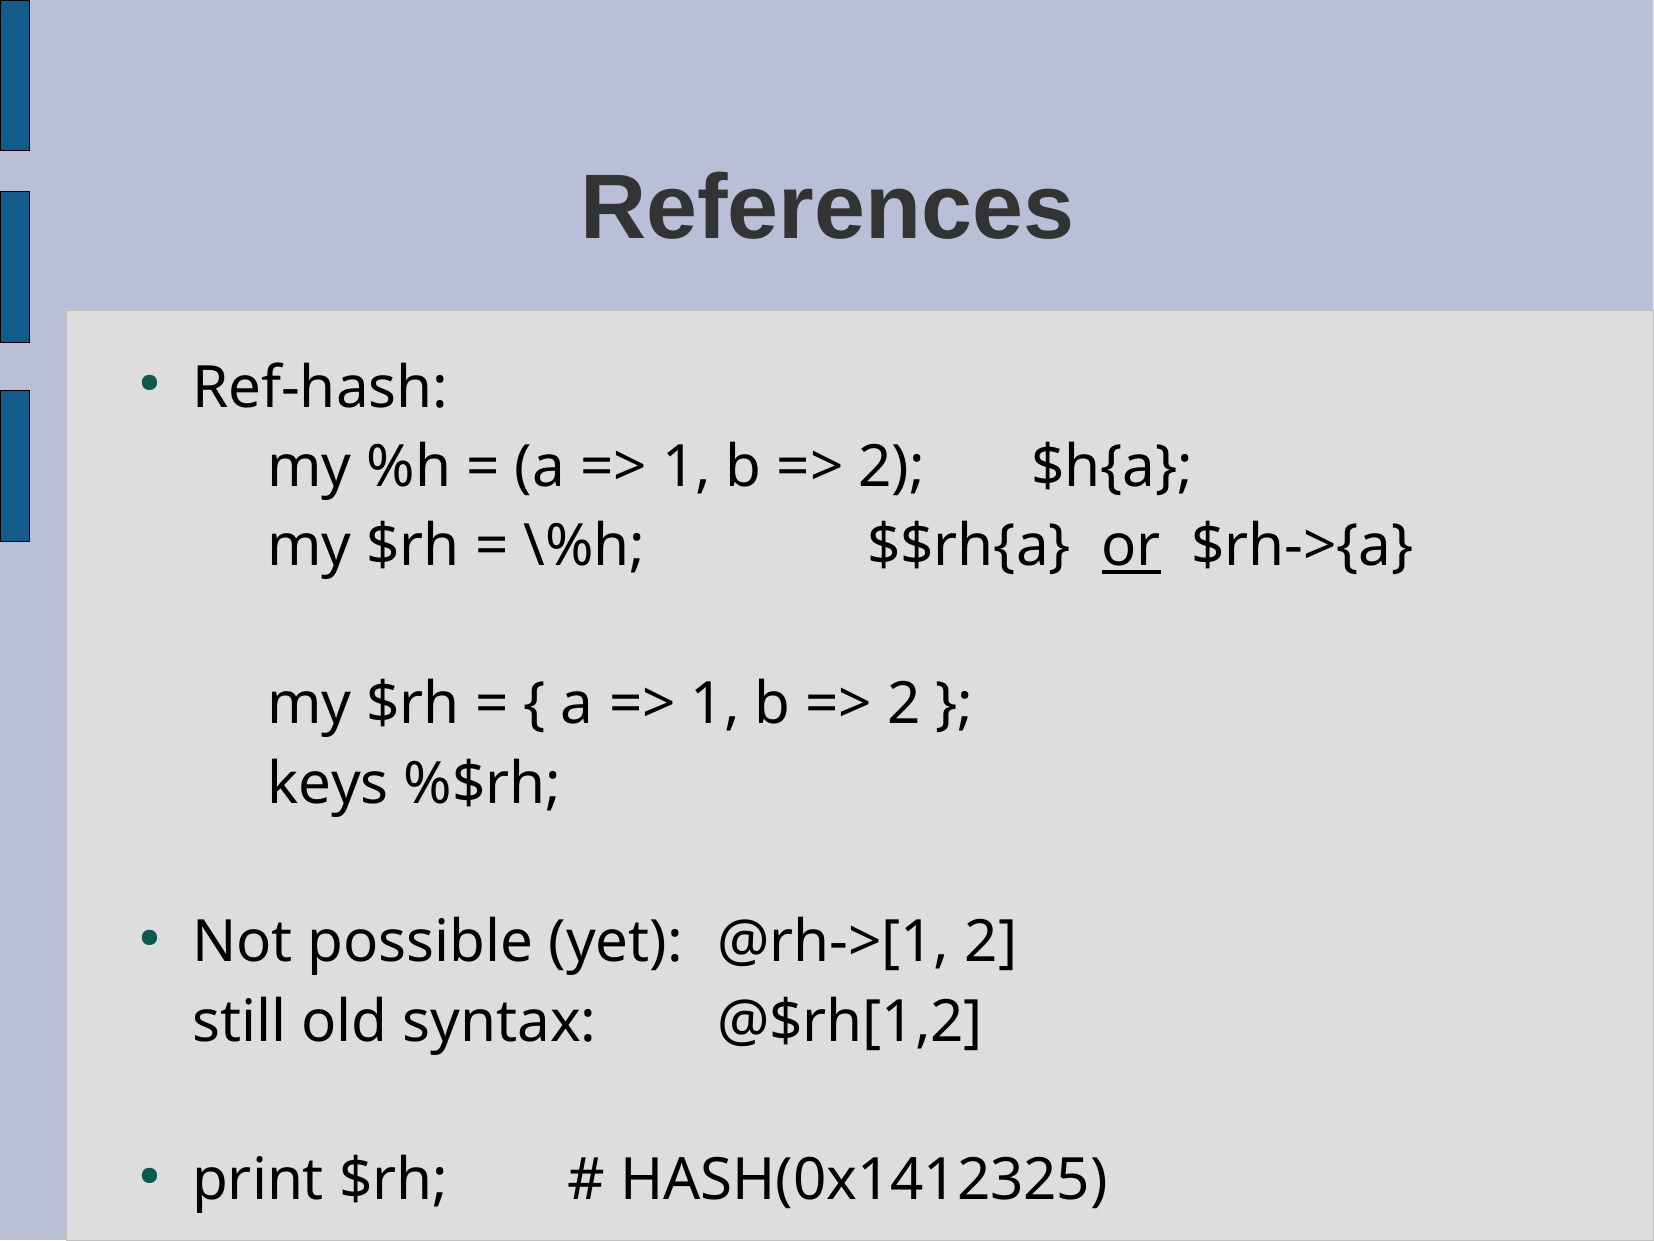

# References
Ref-hash:
	my %h = (a => 1, b => 2); $h{a};
	my $rh = \%h;			$$rh{a} or $rh->{a}
	my $rh = { a => 1, b => 2 };
	keys %$rh;
Not possible (yet):	@rh->[1, 2]
still old syntax:		@$rh[1,2]
print $rh;		# HASH(0x1412325)